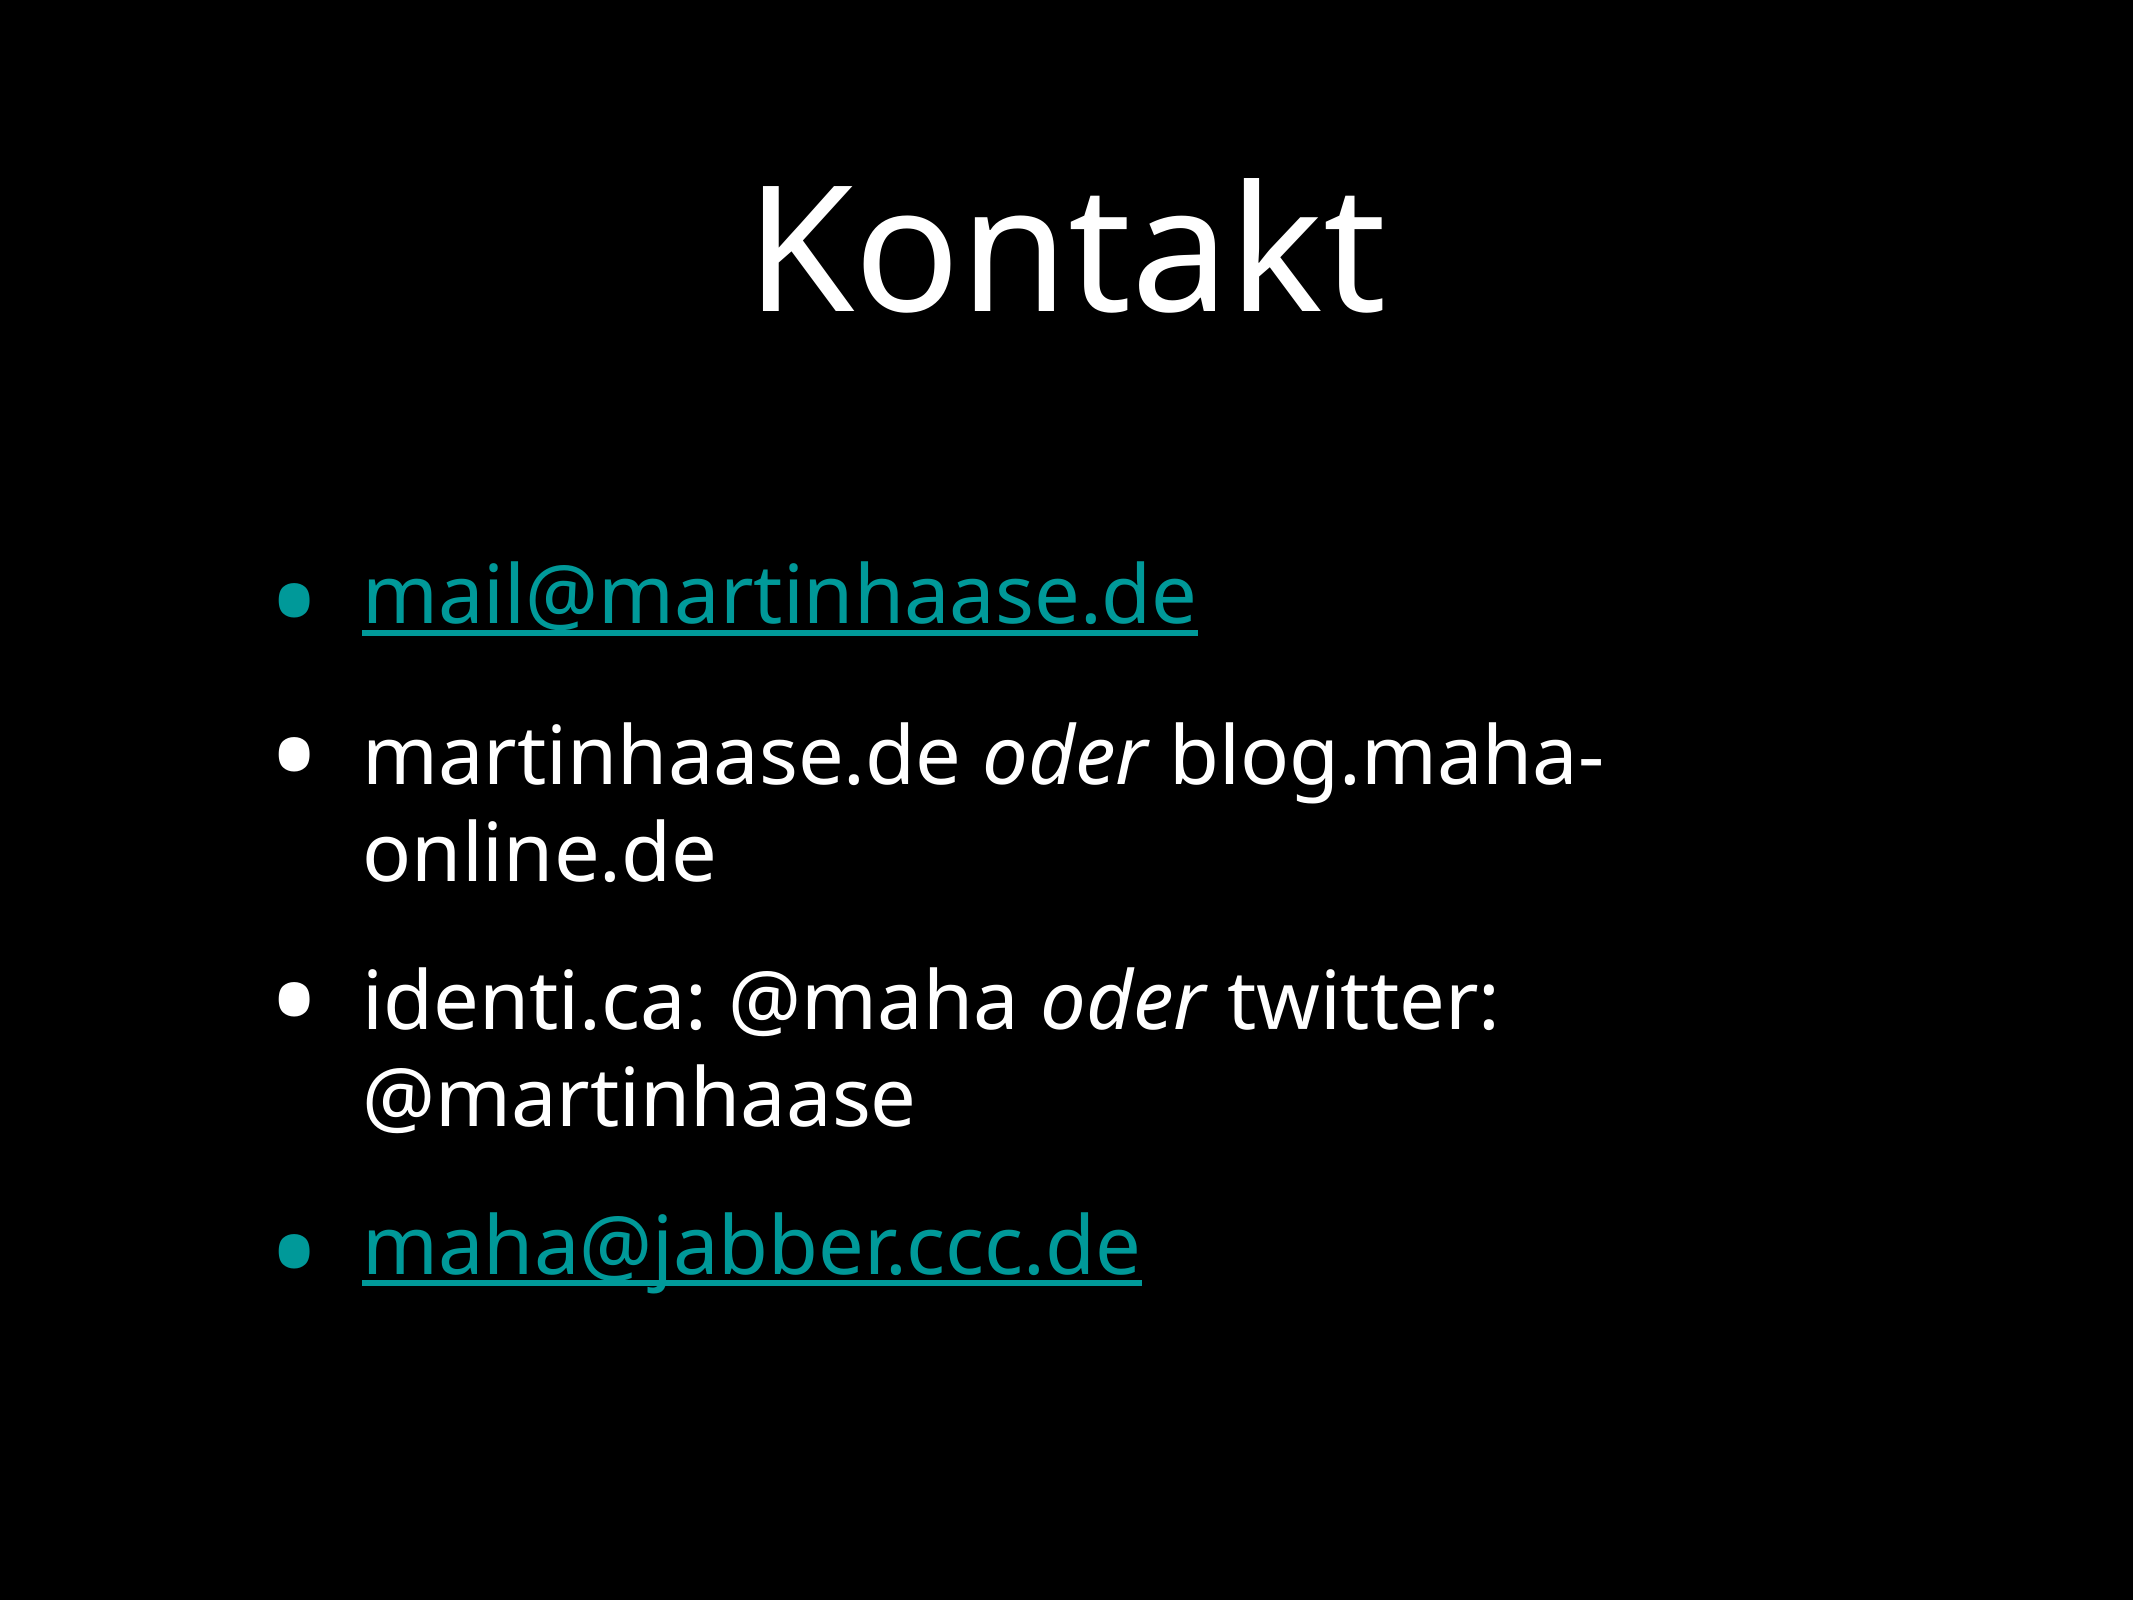

# Kontakt
mail@martinhaase.de
martinhaase.de oder blog.maha-online.de
identi.ca: @maha oder twitter: @martinhaase
maha@jabber.ccc.de